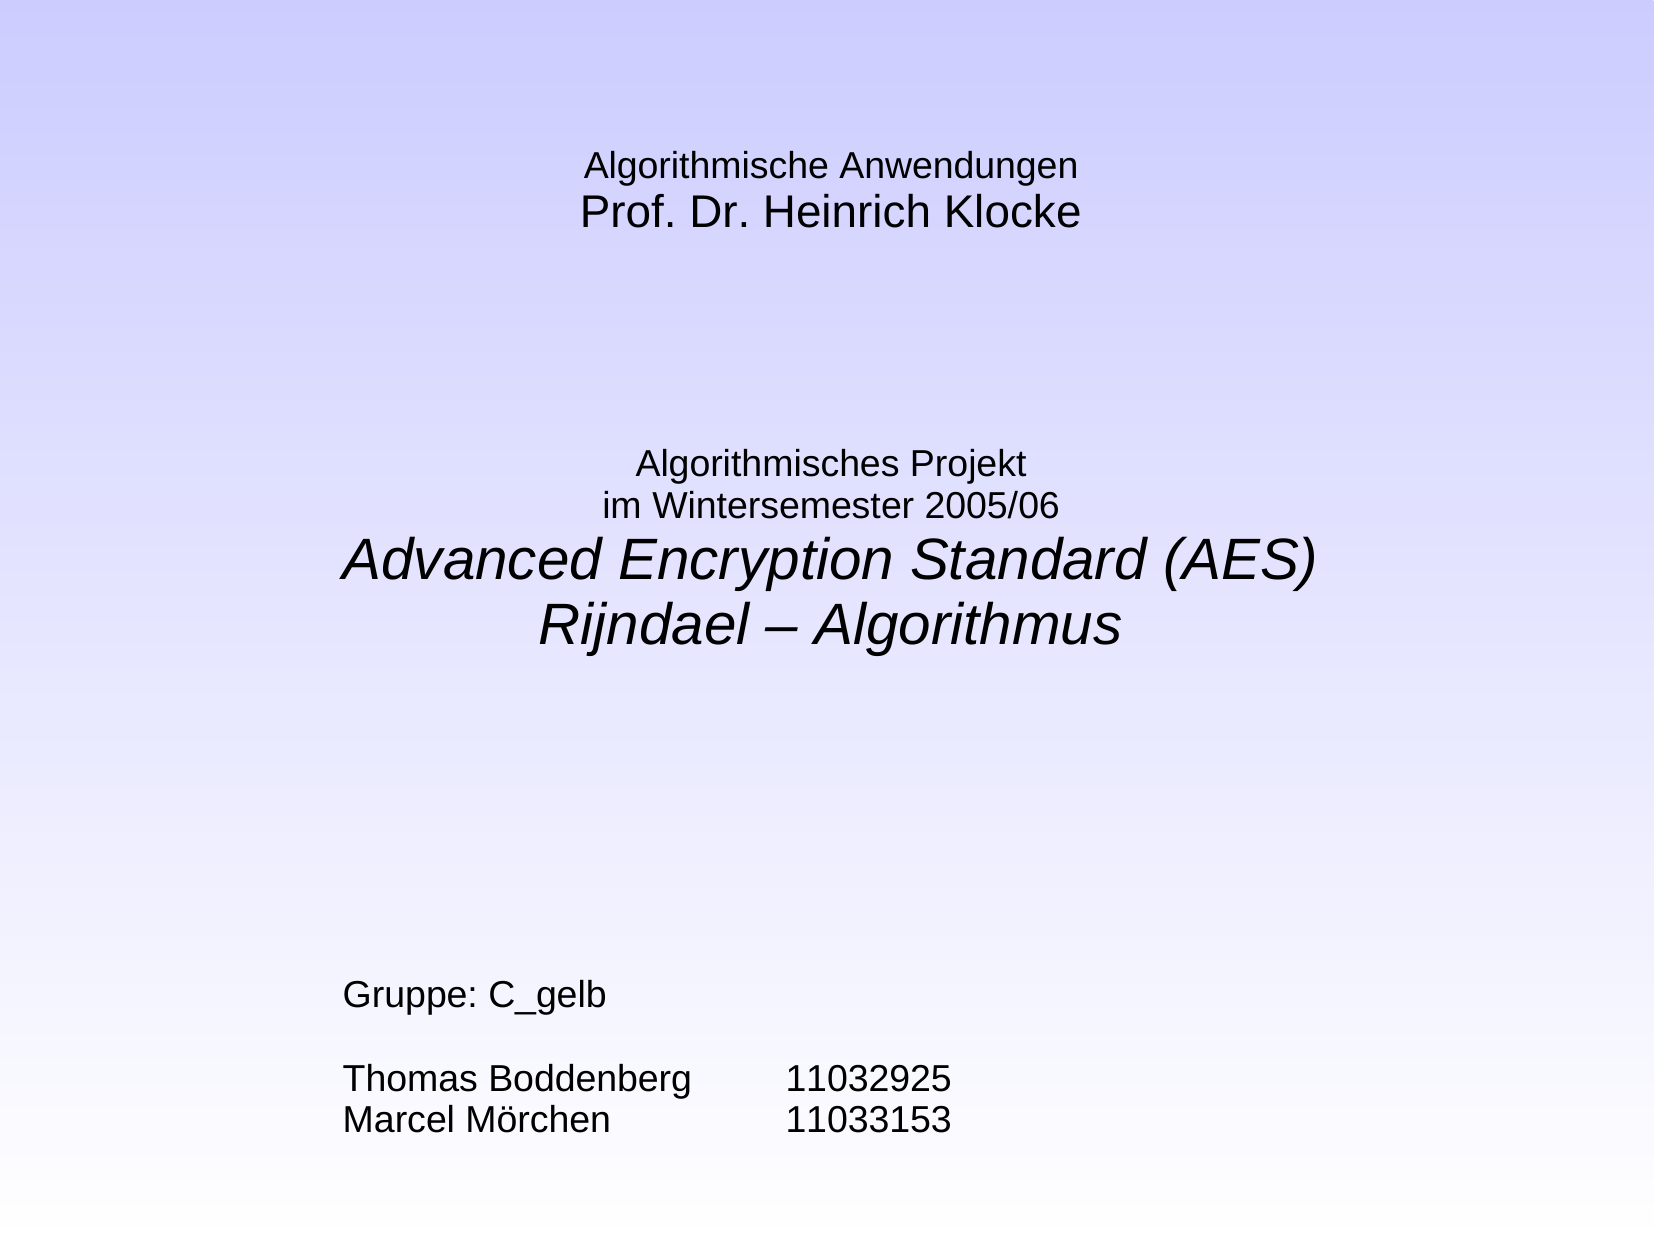

Algorithmische Anwendungen
Prof. Dr. Heinrich Klocke
Algorithmisches Projekt
im Wintersemester 2005/06
Advanced Encryption Standard (AES)
Rijndael – Algorithmus
Gruppe: C_gelb
Thomas Boddenberg		11032925
Marcel Mörchen			11033153